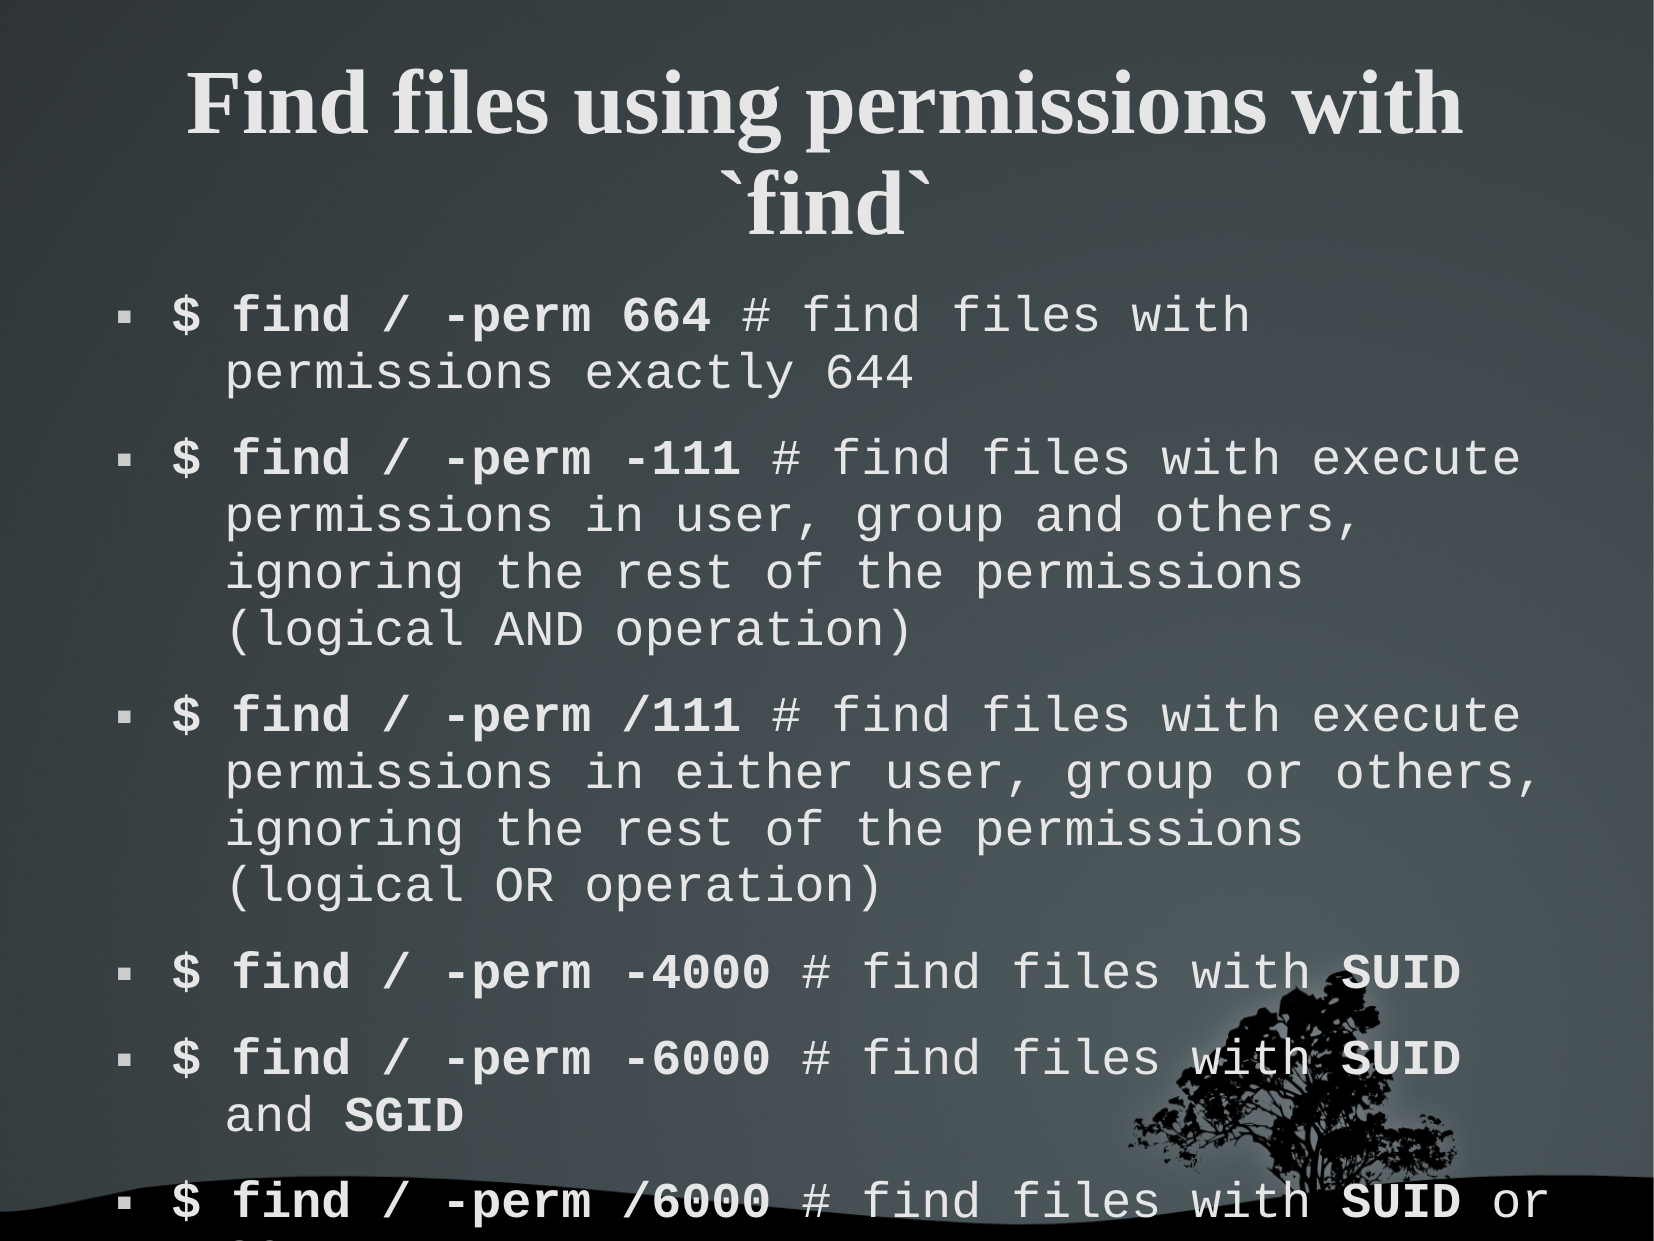

# Find files using permissions with `find`
$ find / -perm 664 # find files with permissions exactly 644
$ find / -perm -111 # find files with execute permissions in user, group and others, ignoring the rest of the permissions (logical AND operation)
$ find / -perm /111 # find files with execute permissions in either user, group or others, ignoring the rest of the permissions (logical OR operation)
$ find / -perm -4000 # find files with SUID
$ find / -perm -6000 # find files with SUID and SGID
$ find / -perm /6000 # find files with SUID or SGID